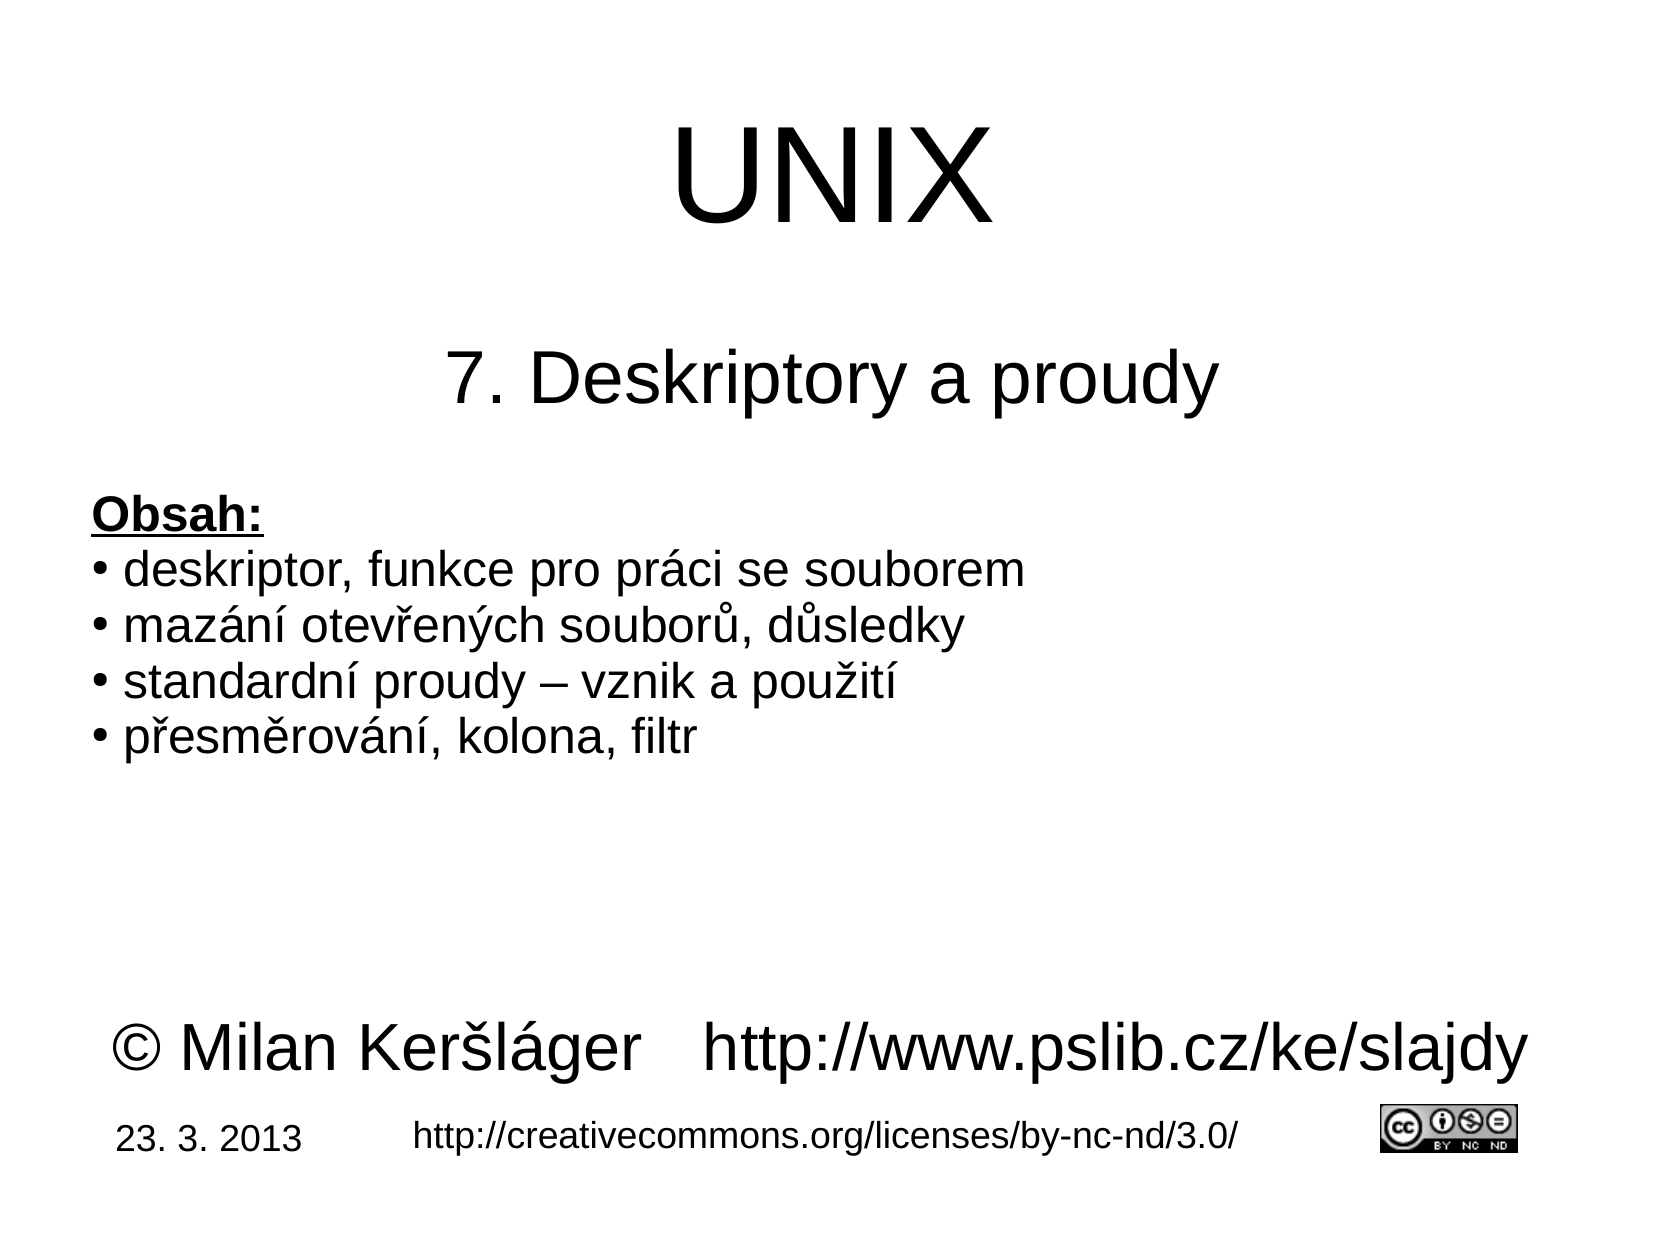

# UNIX 7. Deskriptory a proudy
Obsah:
 deskriptor, funkce pro práci se souborem
 mazání otevřených souborů, důsledky
 standardní proudy – vznik a použití
 přesměrování, kolona, filtr
© Milan Keršláger	http://www.pslib.cz/ke/slajdy
http://creativecommons.org/licenses/by-nc-nd/3.0/
23. 3. 2013